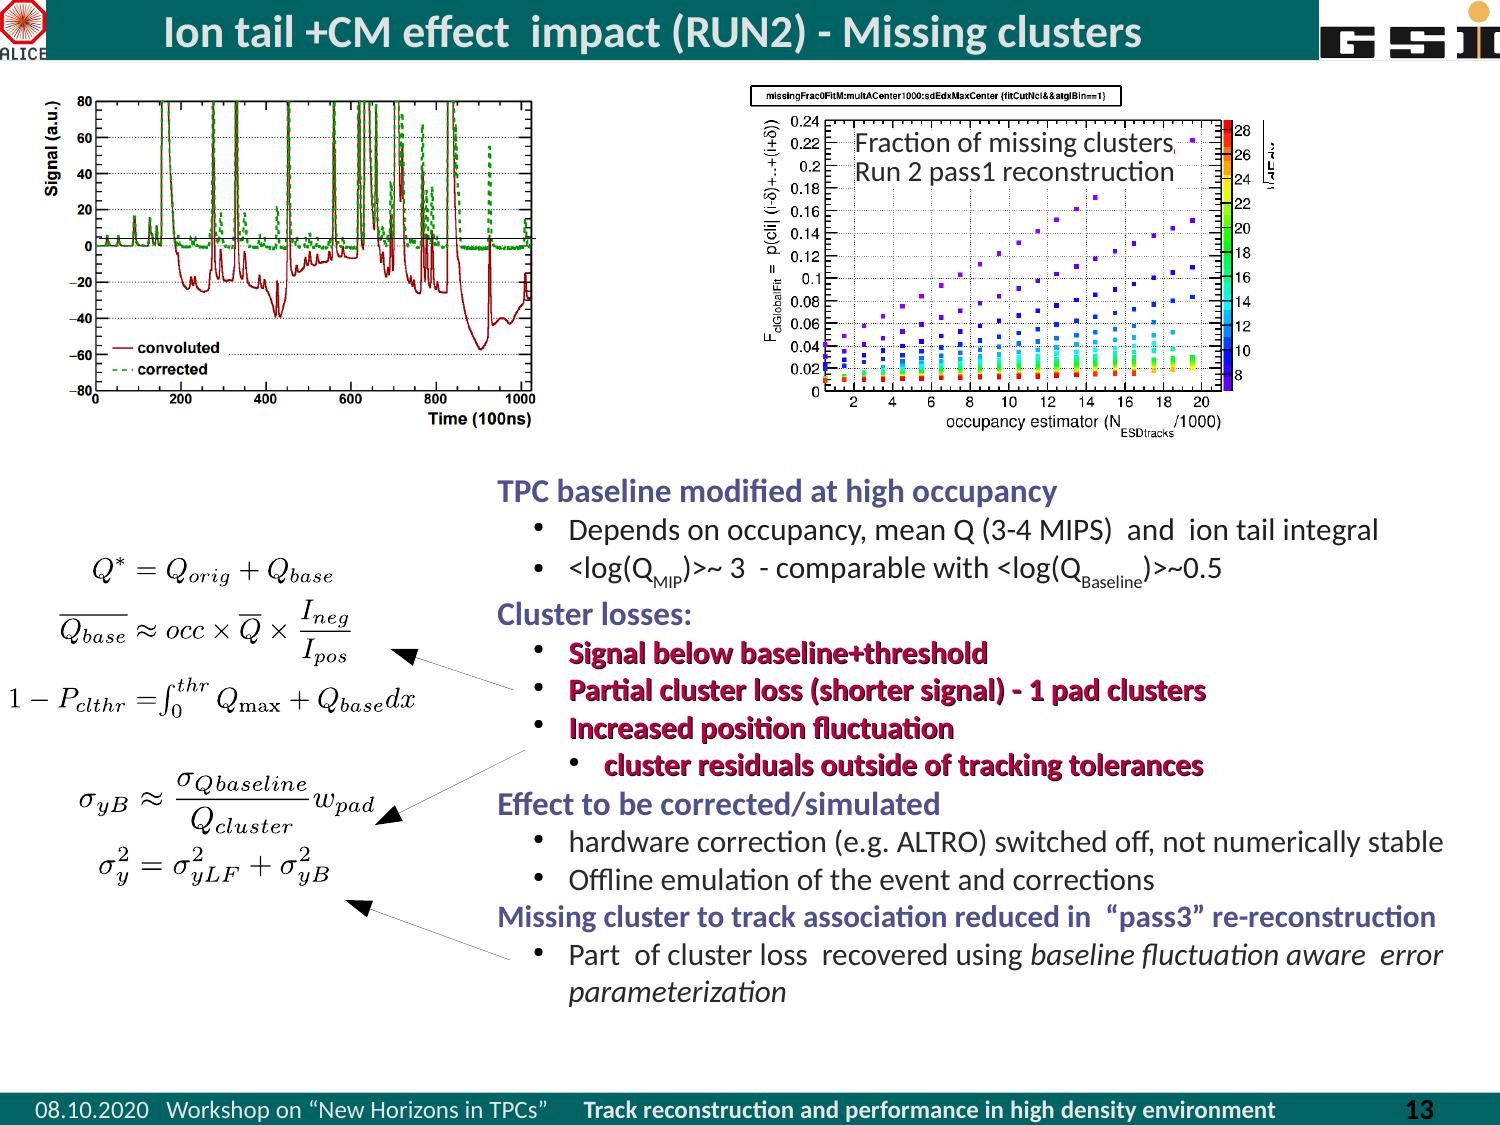

Ion tail +CM effect impact (RUN2) - Missing clusters
Fraction of missing clusters
Run 2 pass1 reconstruction
#
TPC baseline modified at high occupancy
Depends on occupancy, mean Q (3-4 MIPS) and ion tail integral
<log(QMIP)>~ 3 - comparable with <log(QBaseline)>~0.5
Cluster losses:
Signal below baseline+threshold
Partial cluster loss (shorter signal) - 1 pad clusters
Increased position fluctuation
cluster residuals outside of tracking tolerances
Effect to be corrected/simulated
hardware correction (e.g. ALTRO) switched off, not numerically stable
Offline emulation of the event and corrections
Missing cluster to track association reduced in “pass3” re-reconstruction
Part of cluster loss recovered using baseline fluctuation aware error parameterization